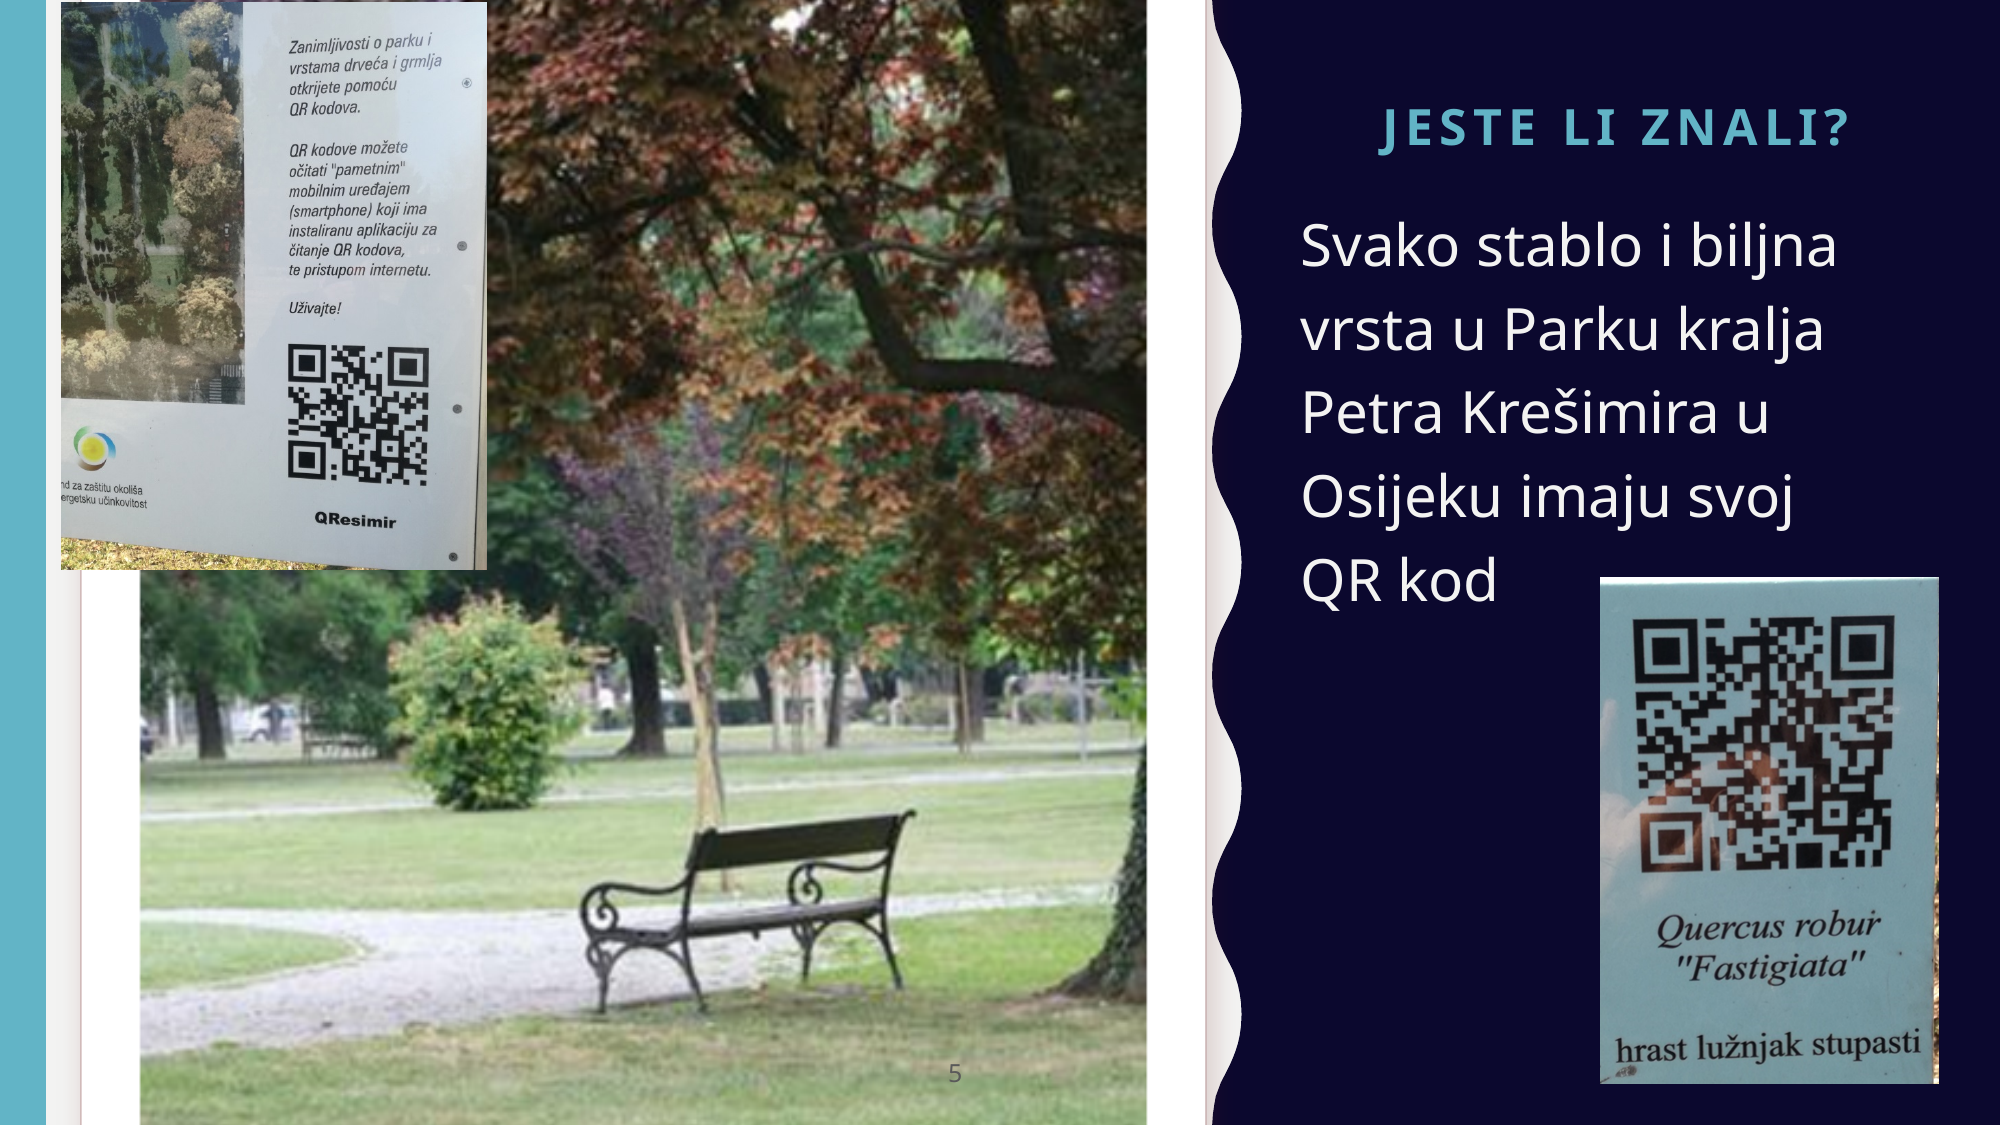

# Jeste li znali?
Svako stablo i biljna vrsta u Parku kralja Petra Krešimira u Osijeku imaju svoj QR kod